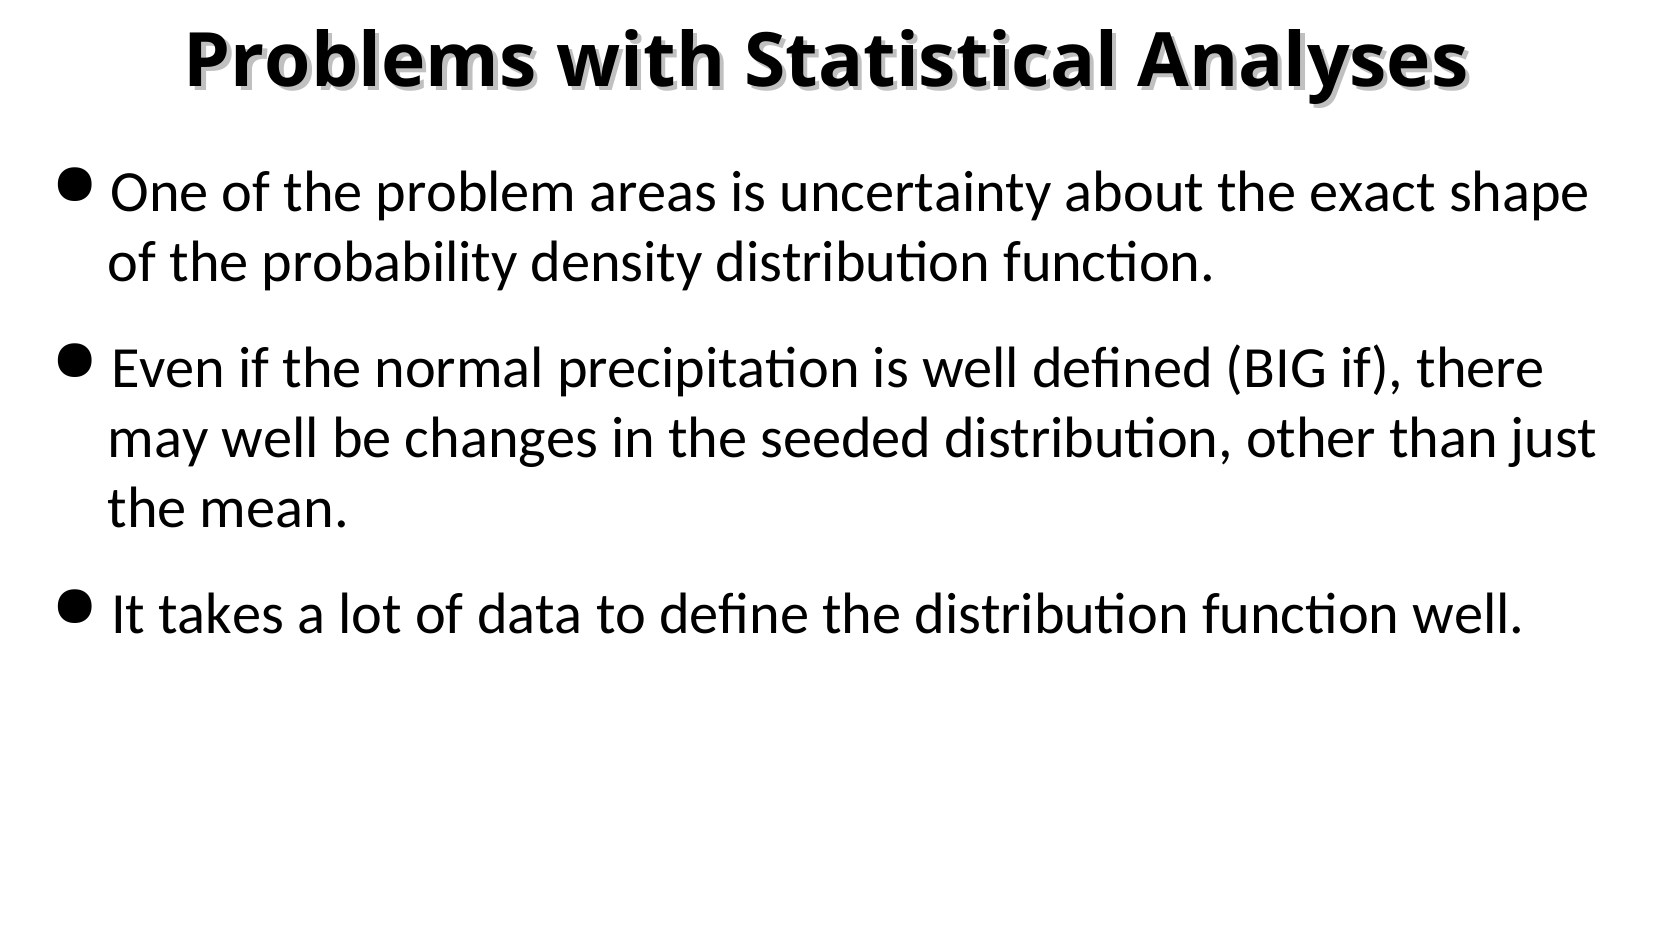

# Problems with Statistical Analyses
 One of the problem areas is uncertainty about the exact shape of the probability density distribution function.
 Even if the normal precipitation is well defined (BIG if), there may well be changes in the seeded distribution, other than just the mean.
 It takes a lot of data to define the distribution function well.